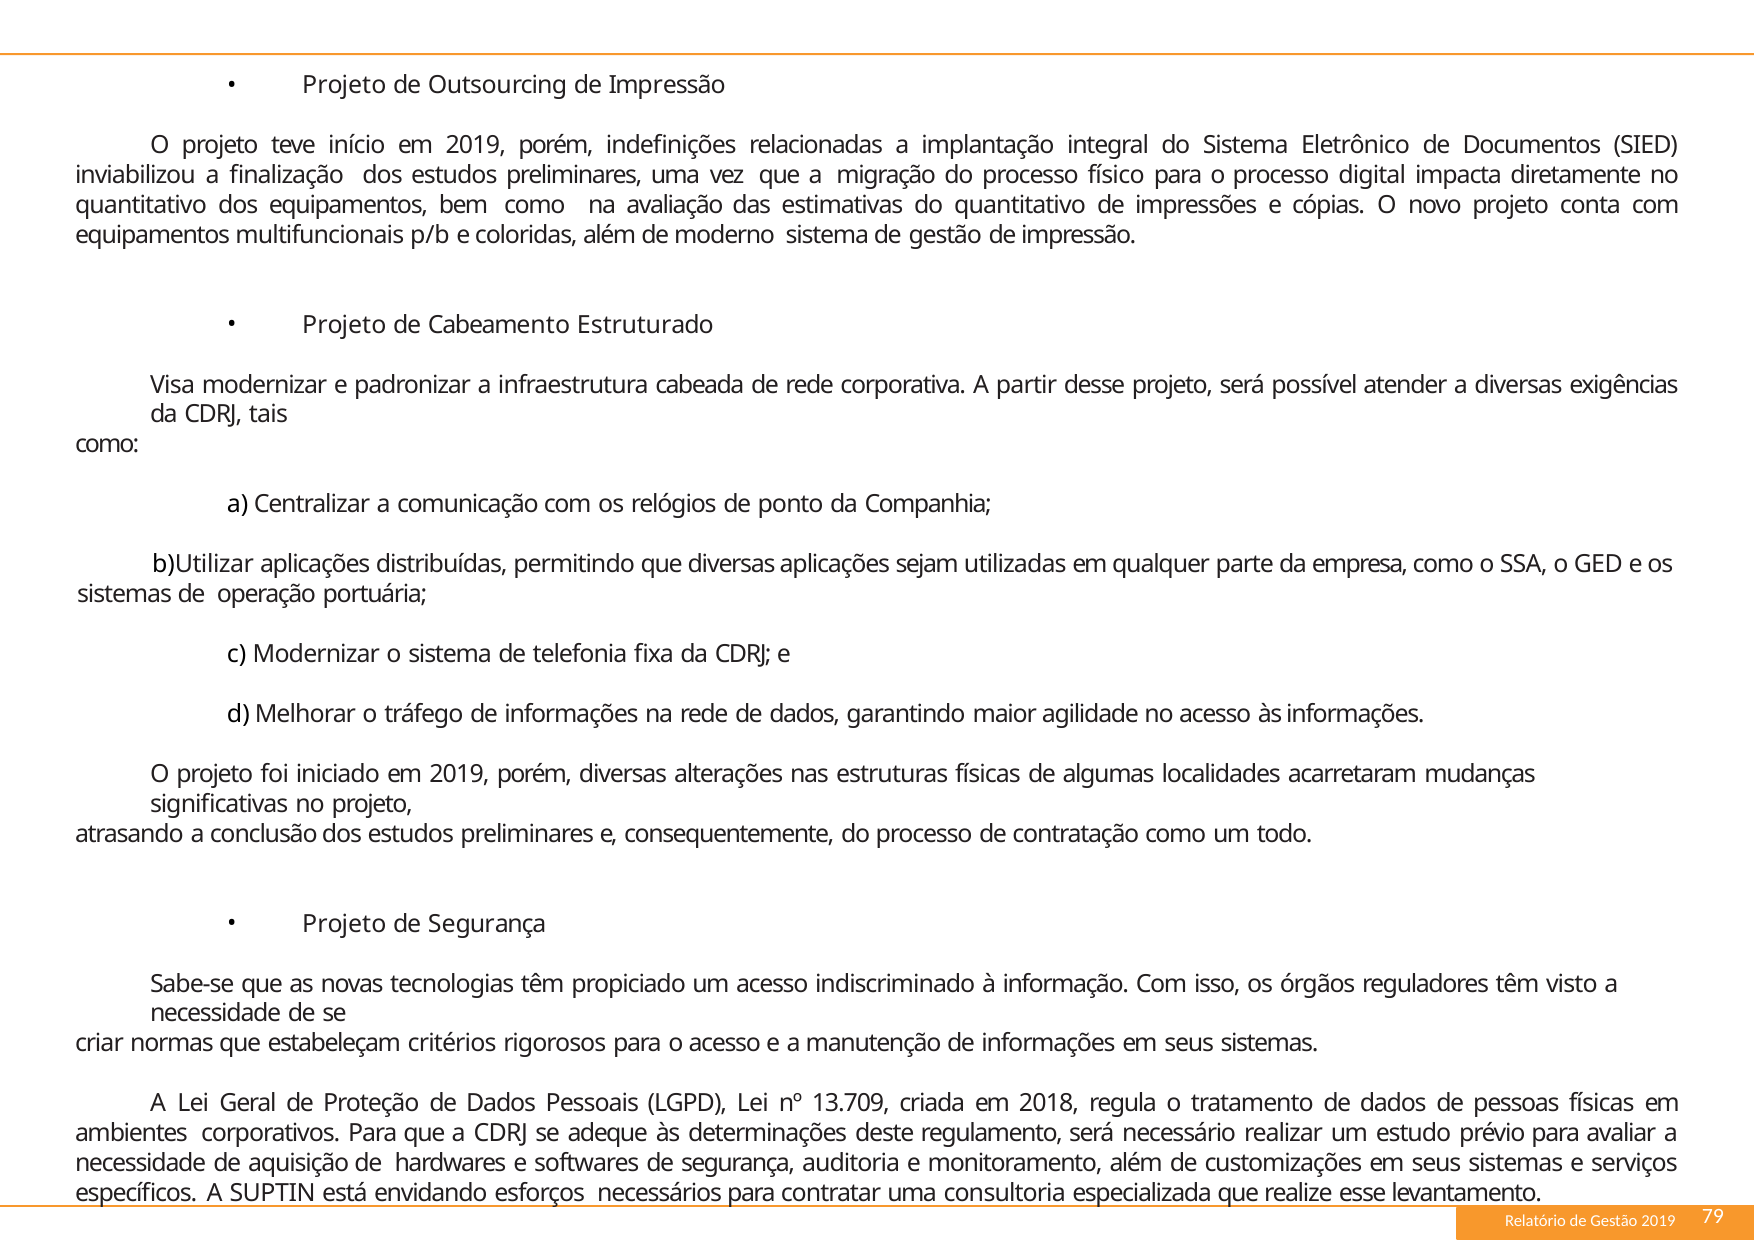

Projeto de Outsourcing de Impressão
O projeto teve início em 2019, porém, indefinições relacionadas a implantação integral do Sistema Eletrônico de Documentos (SIED) inviabilizou a finalização dos estudos preliminares, uma vez que a migração do processo físico para o processo digital impacta diretamente no quantitativo dos equipamentos, bem como na avaliação das estimativas do quantitativo de impressões e cópias. O novo projeto conta com equipamentos multifuncionais p/b e coloridas, além de moderno sistema de gestão de impressão.
Projeto de Cabeamento Estruturado
Visa modernizar e padronizar a infraestrutura cabeada de rede corporativa. A partir desse projeto, será possível atender a diversas exigências da CDRJ, tais
como:
Centralizar a comunicação com os relógios de ponto da Companhia;
Utilizar aplicações distribuídas, permitindo que diversas aplicações sejam utilizadas em qualquer parte da empresa, como o SSA, o GED e os sistemas de operação portuária;
Modernizar o sistema de telefonia fixa da CDRJ; e
Melhorar o tráfego de informações na rede de dados, garantindo maior agilidade no acesso às informações.
O projeto foi iniciado em 2019, porém, diversas alterações nas estruturas físicas de algumas localidades acarretaram mudanças significativas no projeto,
atrasando a conclusão dos estudos preliminares e, consequentemente, do processo de contratação como um todo.
Projeto de Segurança
Sabe-se que as novas tecnologias têm propiciado um acesso indiscriminado à informação. Com isso, os órgãos reguladores têm visto a necessidade de se
criar normas que estabeleçam critérios rigorosos para o acesso e a manutenção de informações em seus sistemas.
A Lei Geral de Proteção de Dados Pessoais (LGPD), Lei nº 13.709, criada em 2018, regula o tratamento de dados de pessoas físicas em ambientes corporativos. Para que a CDRJ se adeque às determinações deste regulamento, será necessário realizar um estudo prévio para avaliar a necessidade de aquisição de hardwares e softwares de segurança, auditoria e monitoramento, além de customizações em seus sistemas e serviços específicos. A SUPTIN está envidando esforços necessários para contratar uma consultoria especializada que realize esse levantamento.
79
Relatório de Gestão 2019